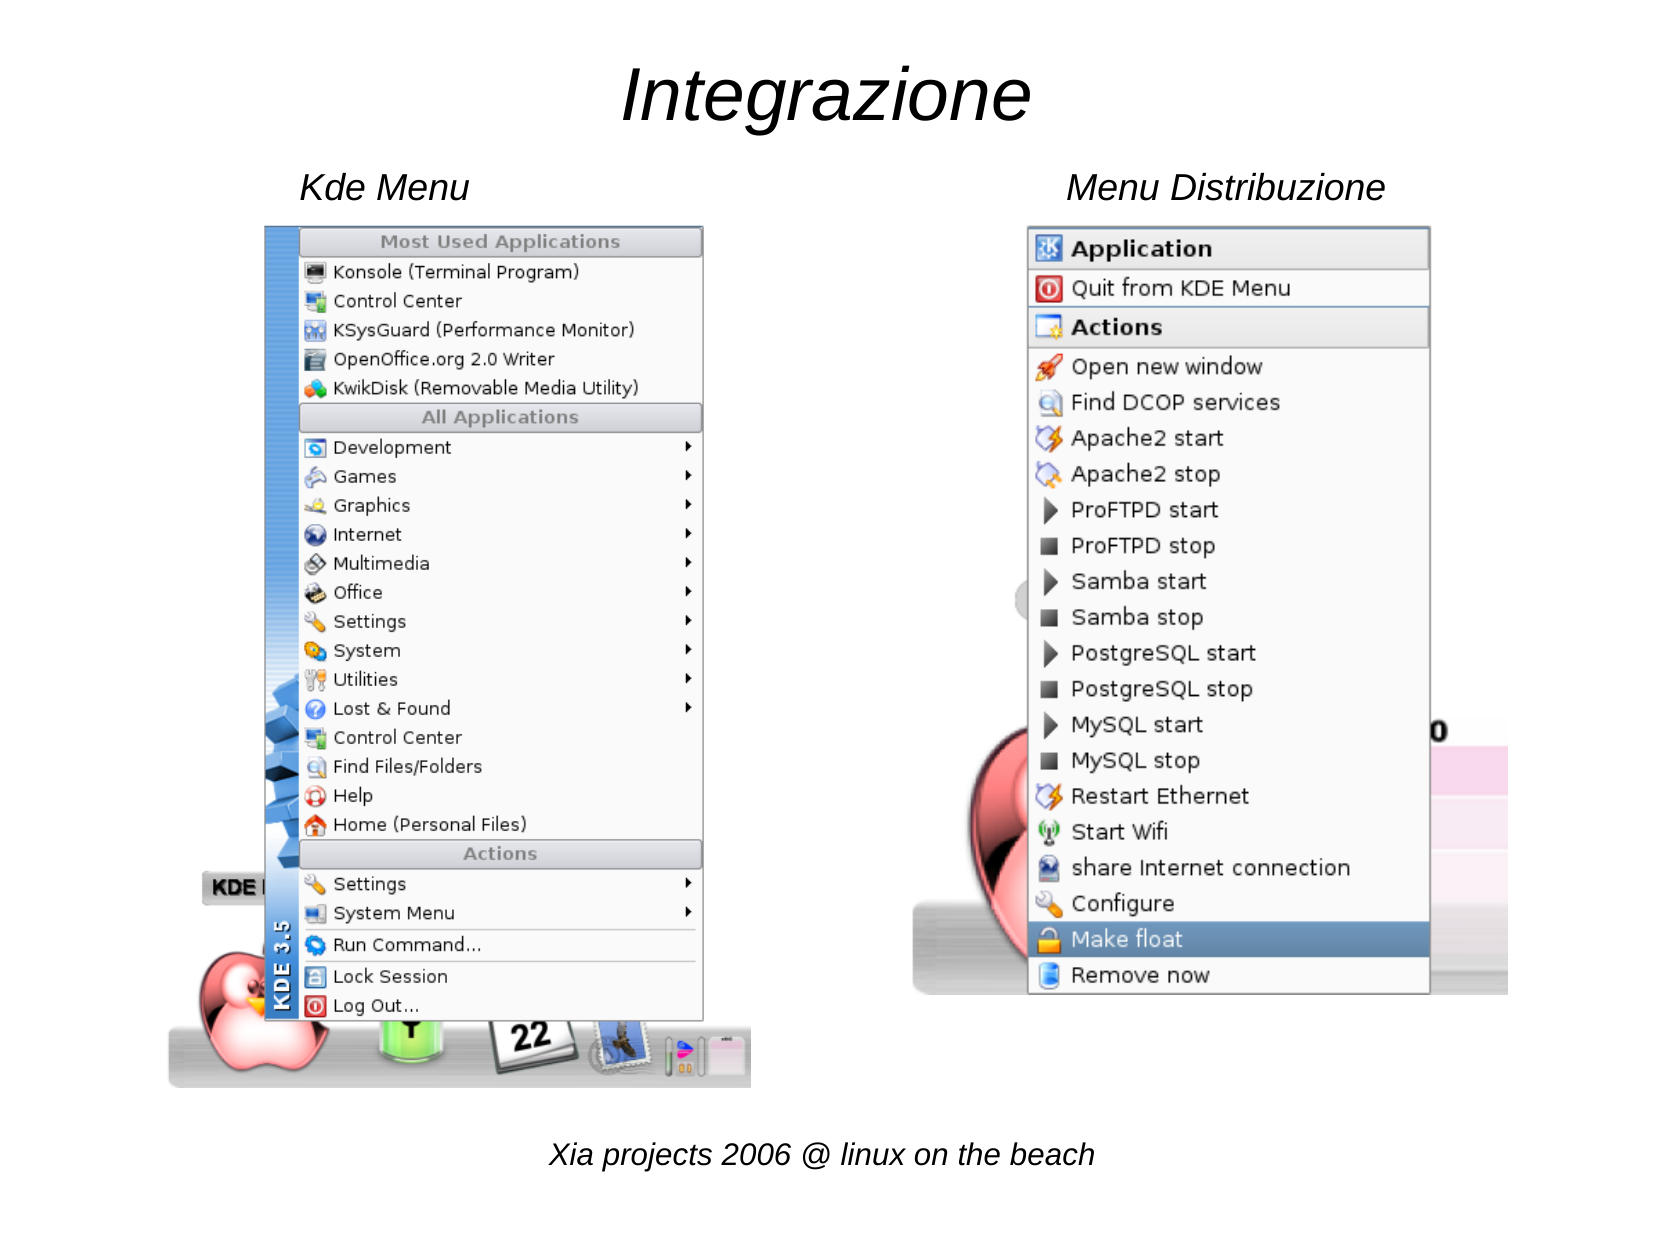

# Integrazione
Kde Menu Menu Distribuzione
Xia projects 2006 @ linux on the beach